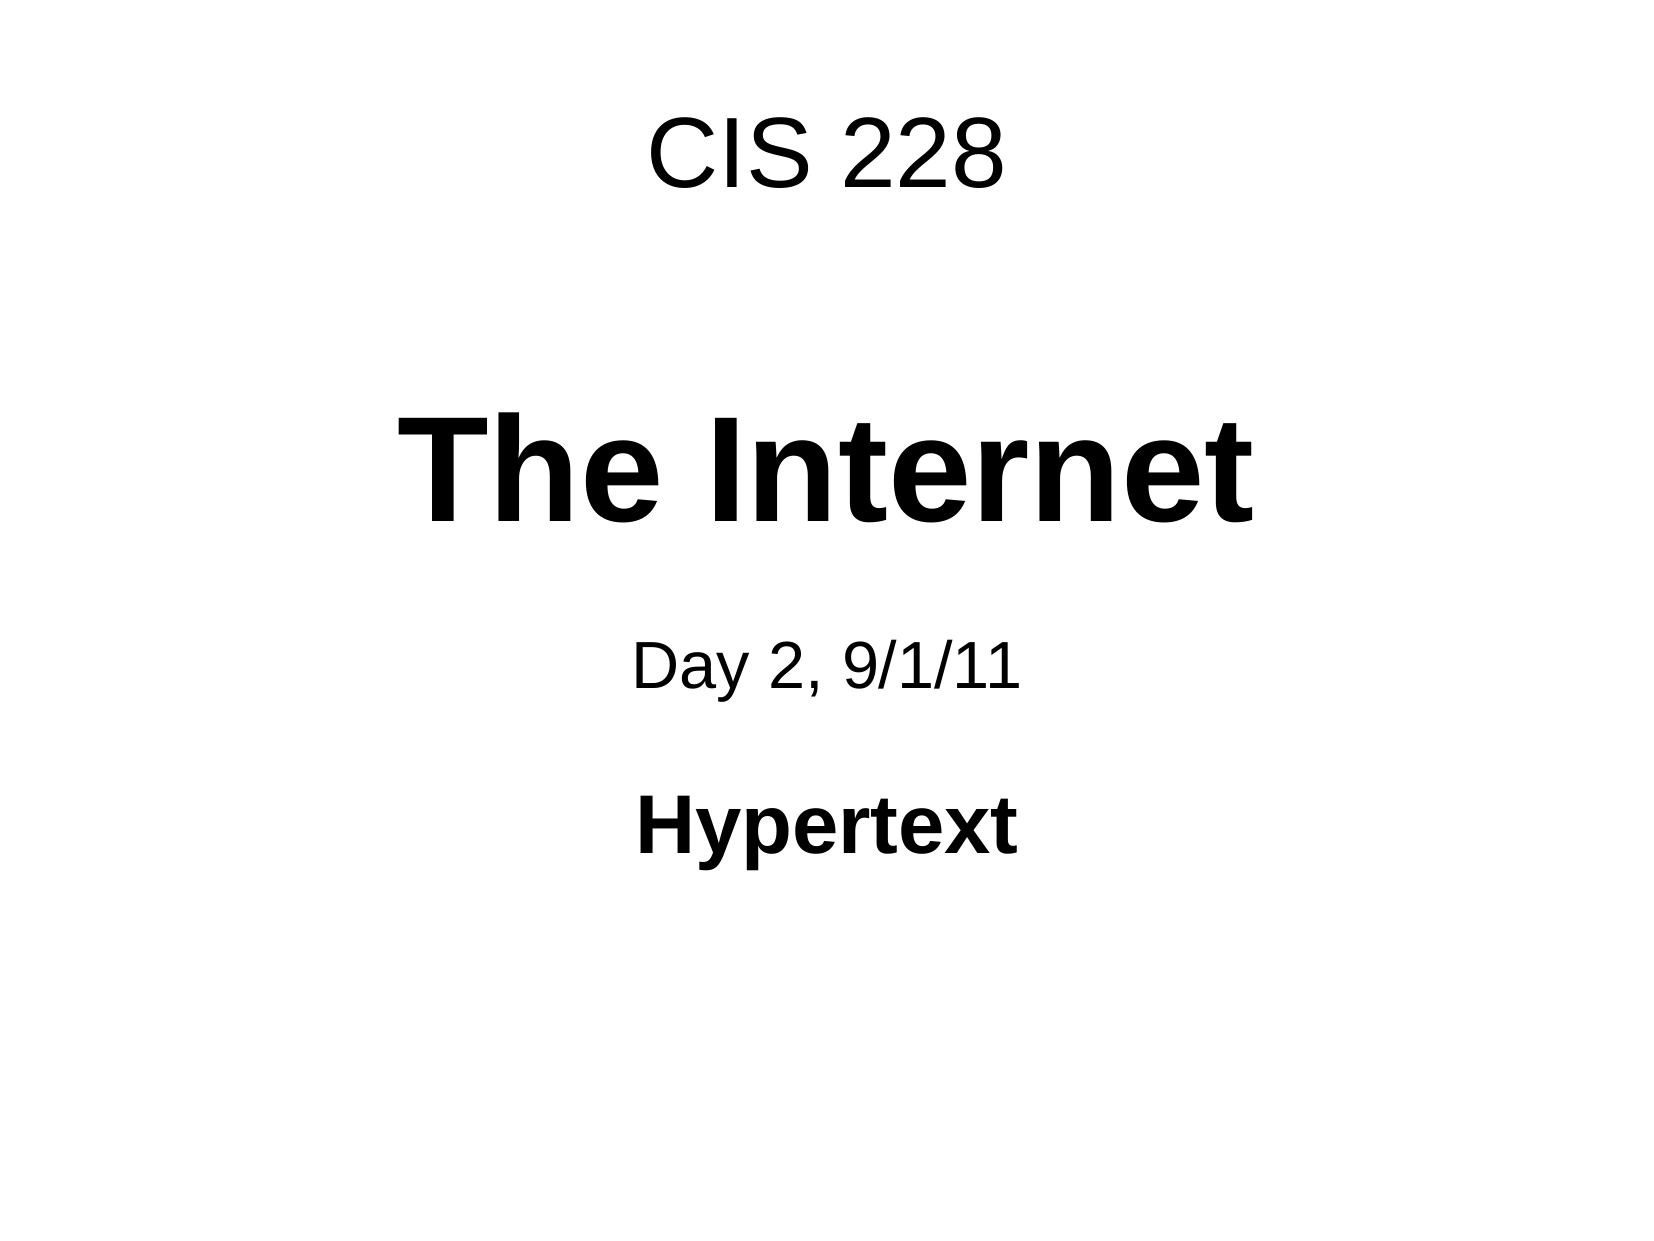

# CIS 228
The Internet
Day 2, 9/1/11
Hypertext